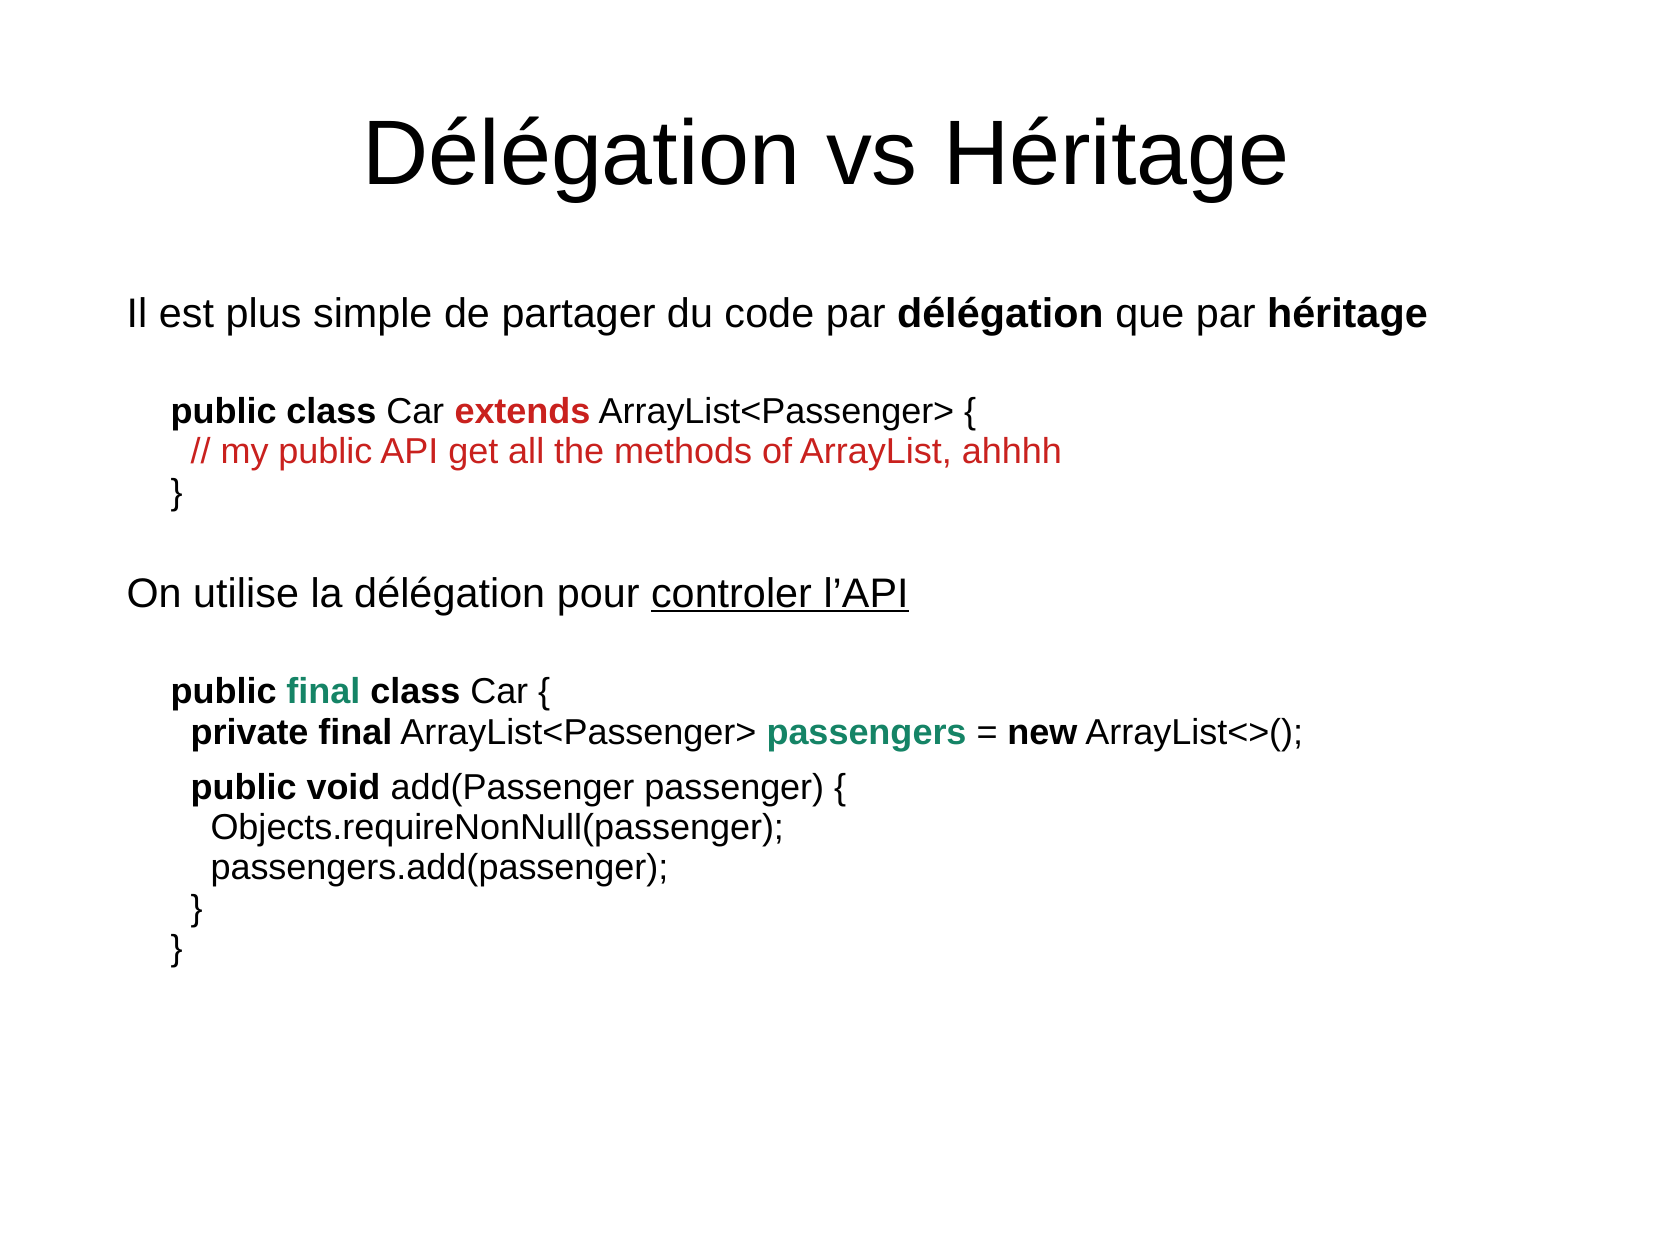

# Délégation vs Héritage
Il est plus simple de partager du code par délégation que par héritage
public class Car extends ArrayList<Passenger> {
 // my public API get all the methods of ArrayList, ahhhh
}
On utilise la délégation pour controler l’API
public final class Car {
 private final ArrayList<Passenger> passengers = new ArrayList<>();
 public void add(Passenger passenger) {
 Objects.requireNonNull(passenger);
 passengers.add(passenger);
 }
}